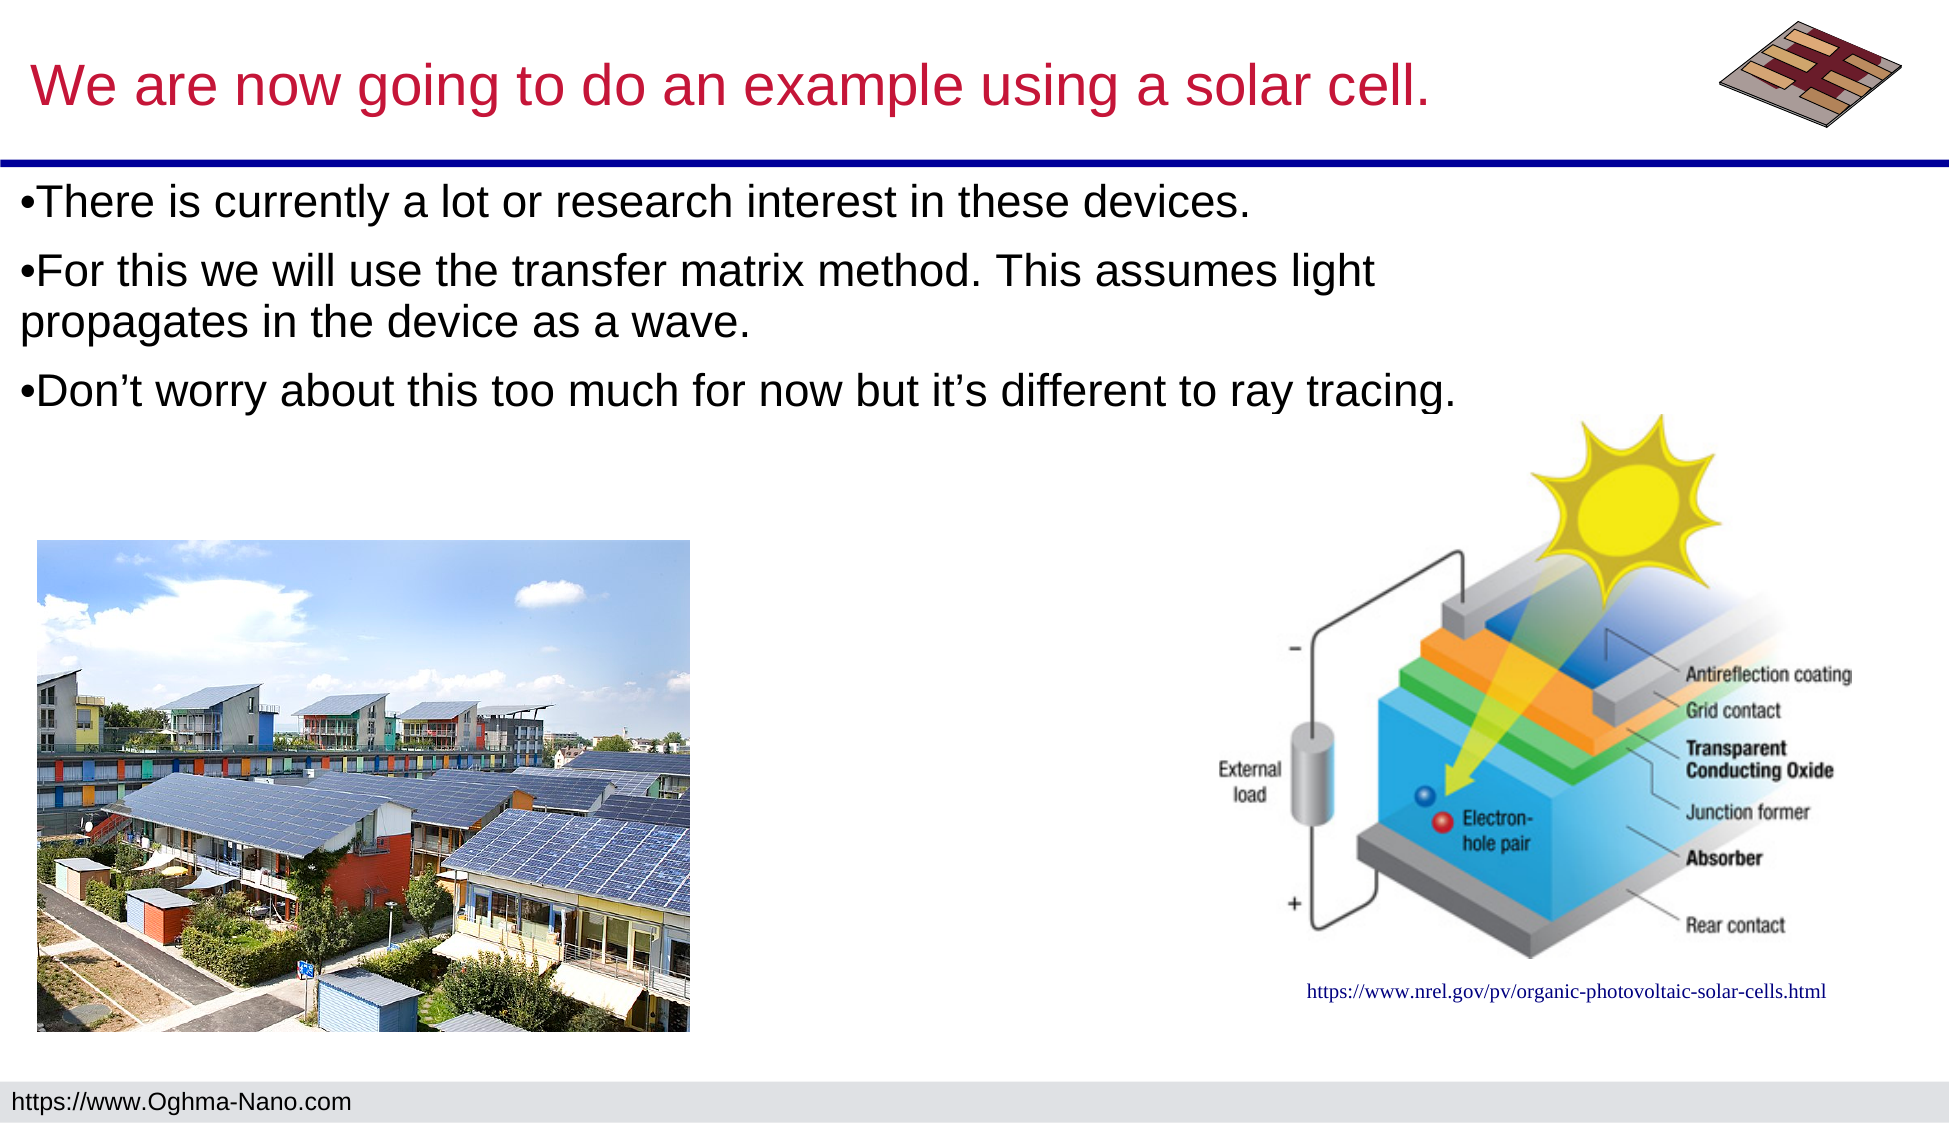

# We are now going to do an example using a solar cell.
There is currently a lot or research interest in these devices.
For this we will use the transfer matrix method. This assumes light propagates in the device as a wave.
Don’t worry about this too much for now but it’s different to ray tracing.
https://www.nrel.gov/pv/organic-photovoltaic-solar-cells.html